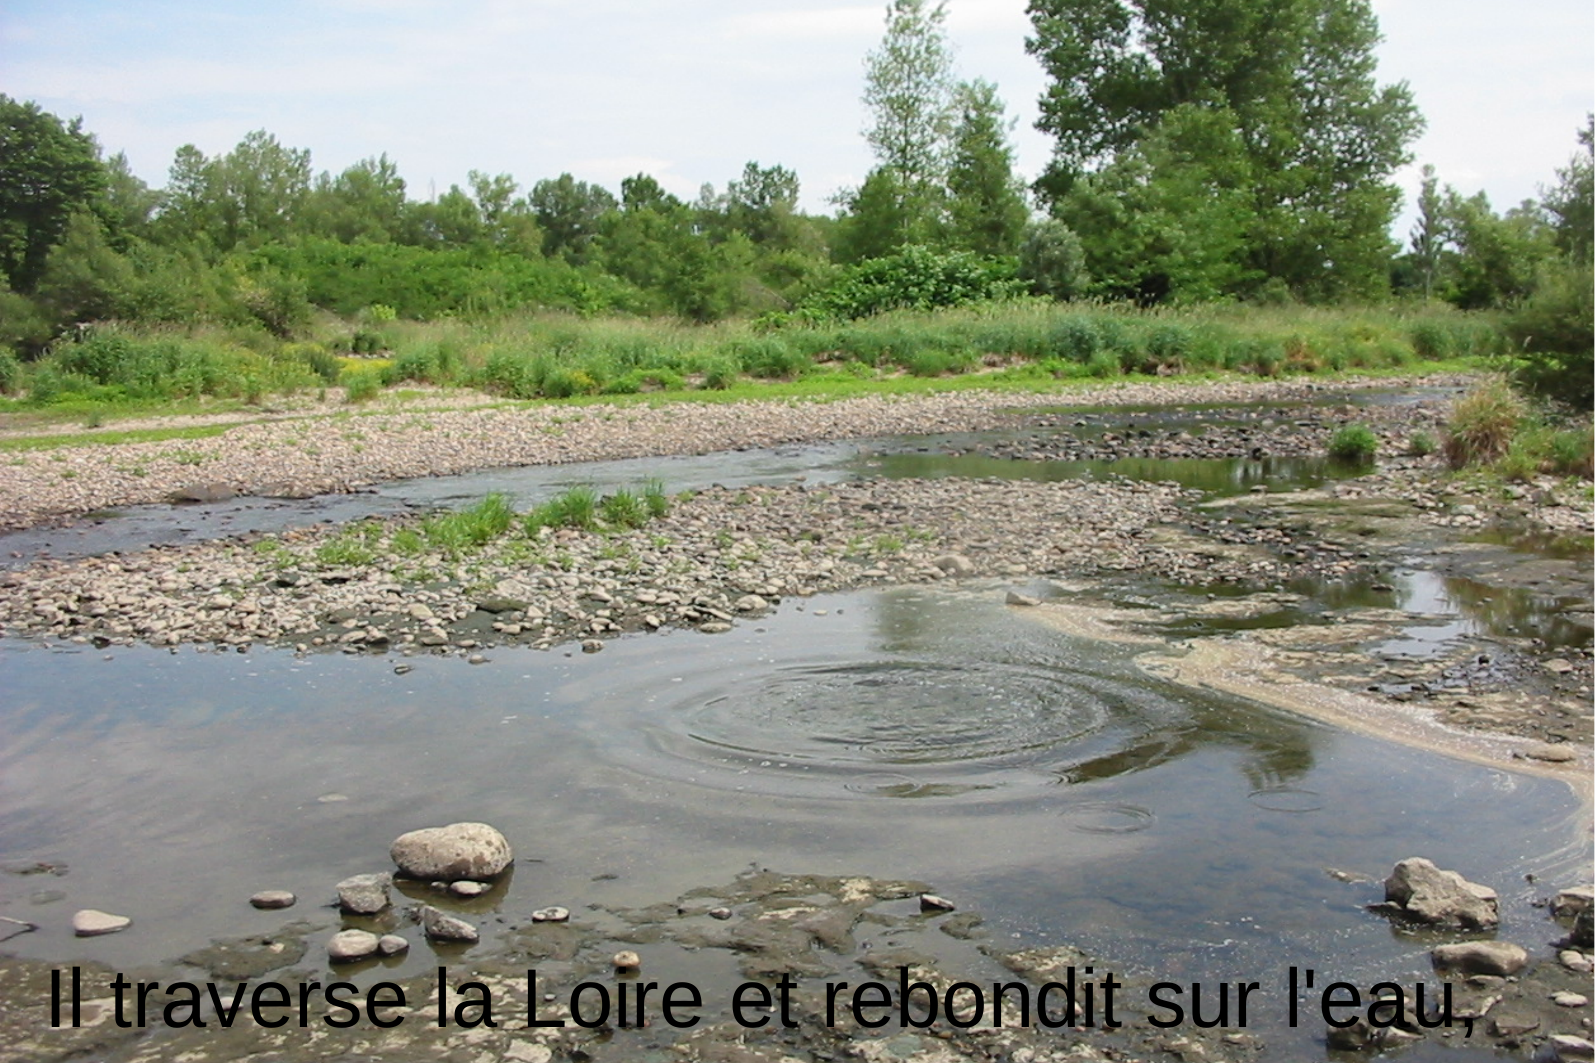

Il traverse la Loire et rebondit sur l'eau,